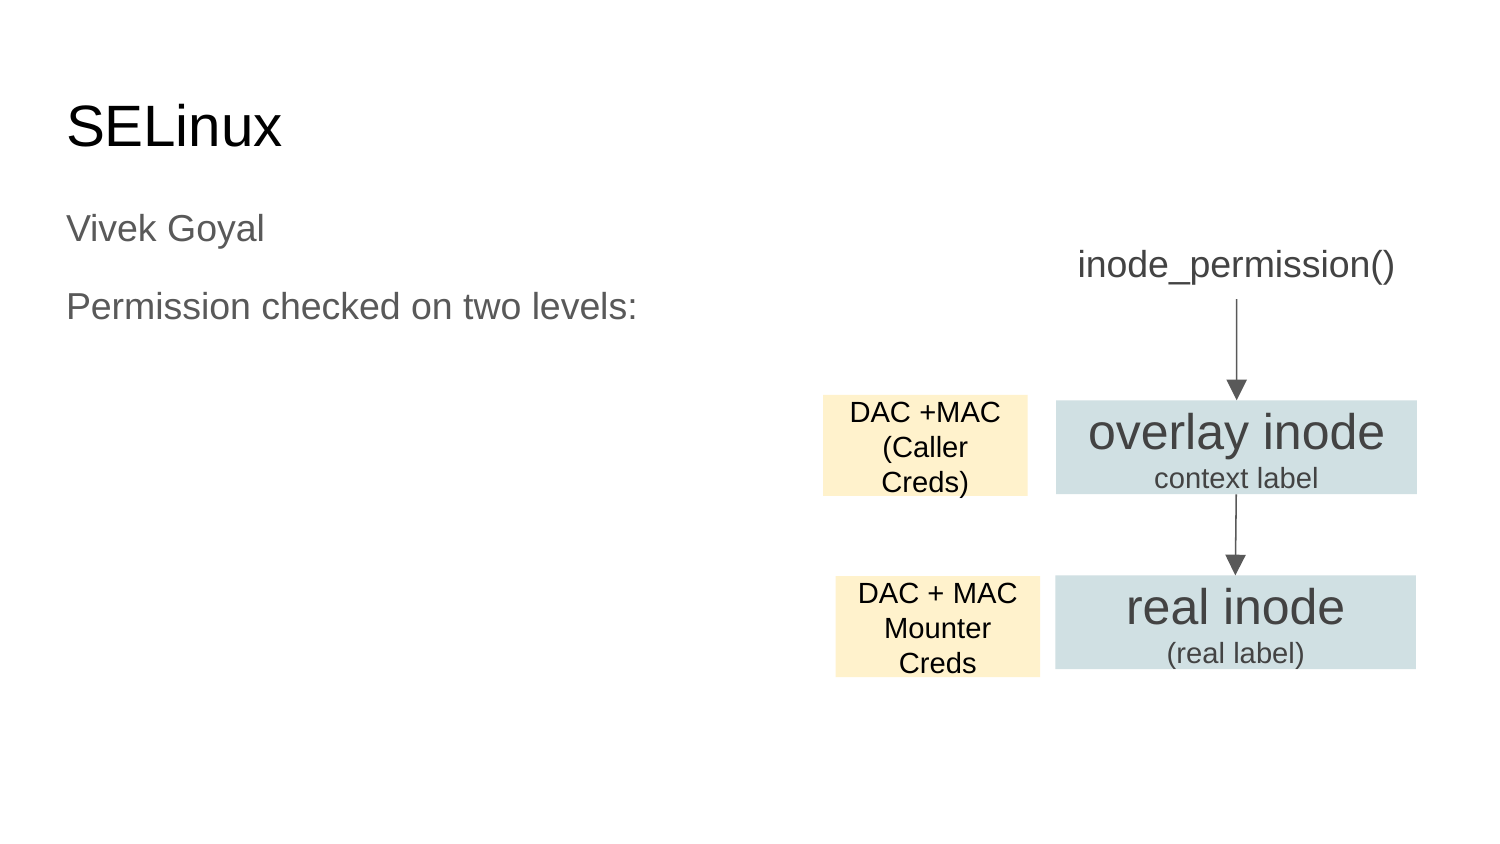

# SELinux
Vivek Goyal
Permission checked on two levels:
inode_permission()
DAC +MAC
(Caller Creds)
overlay inode
context label
real inode
(real label)
DAC + MAC
Mounter Creds